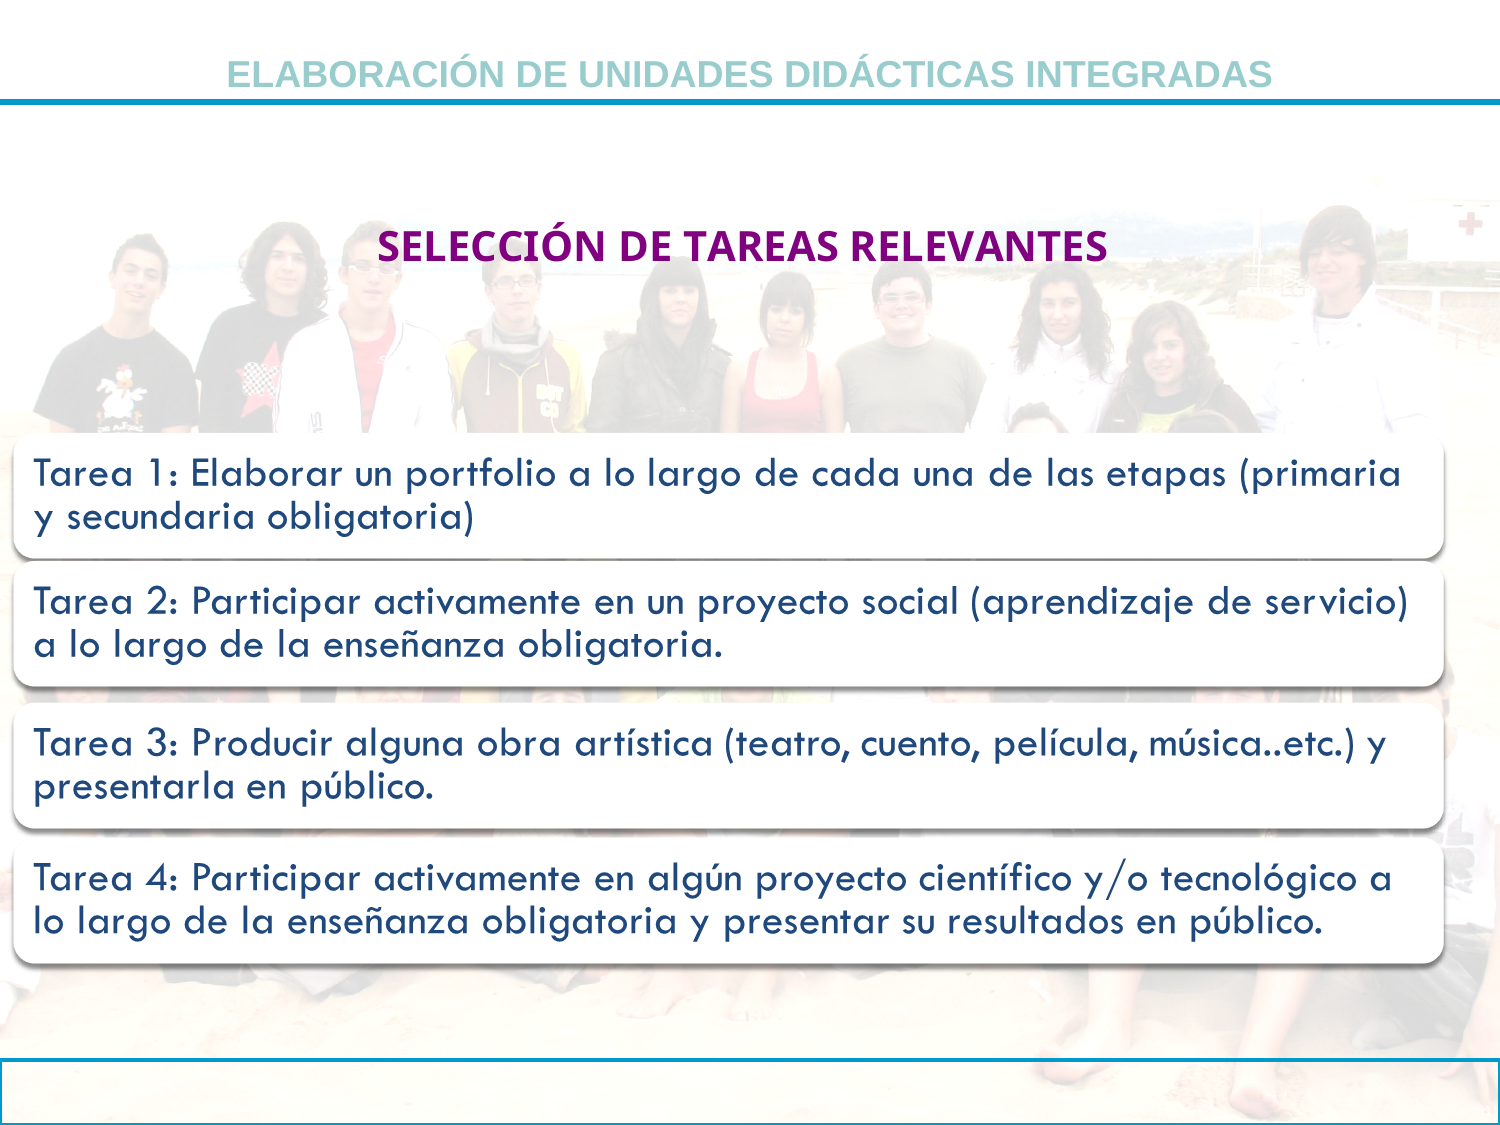

ELABORACIÓN DE UNIDADES DIDÁCTICAS INTEGRADAS
SELECCIÓN DE TAREAS RELEVANTES